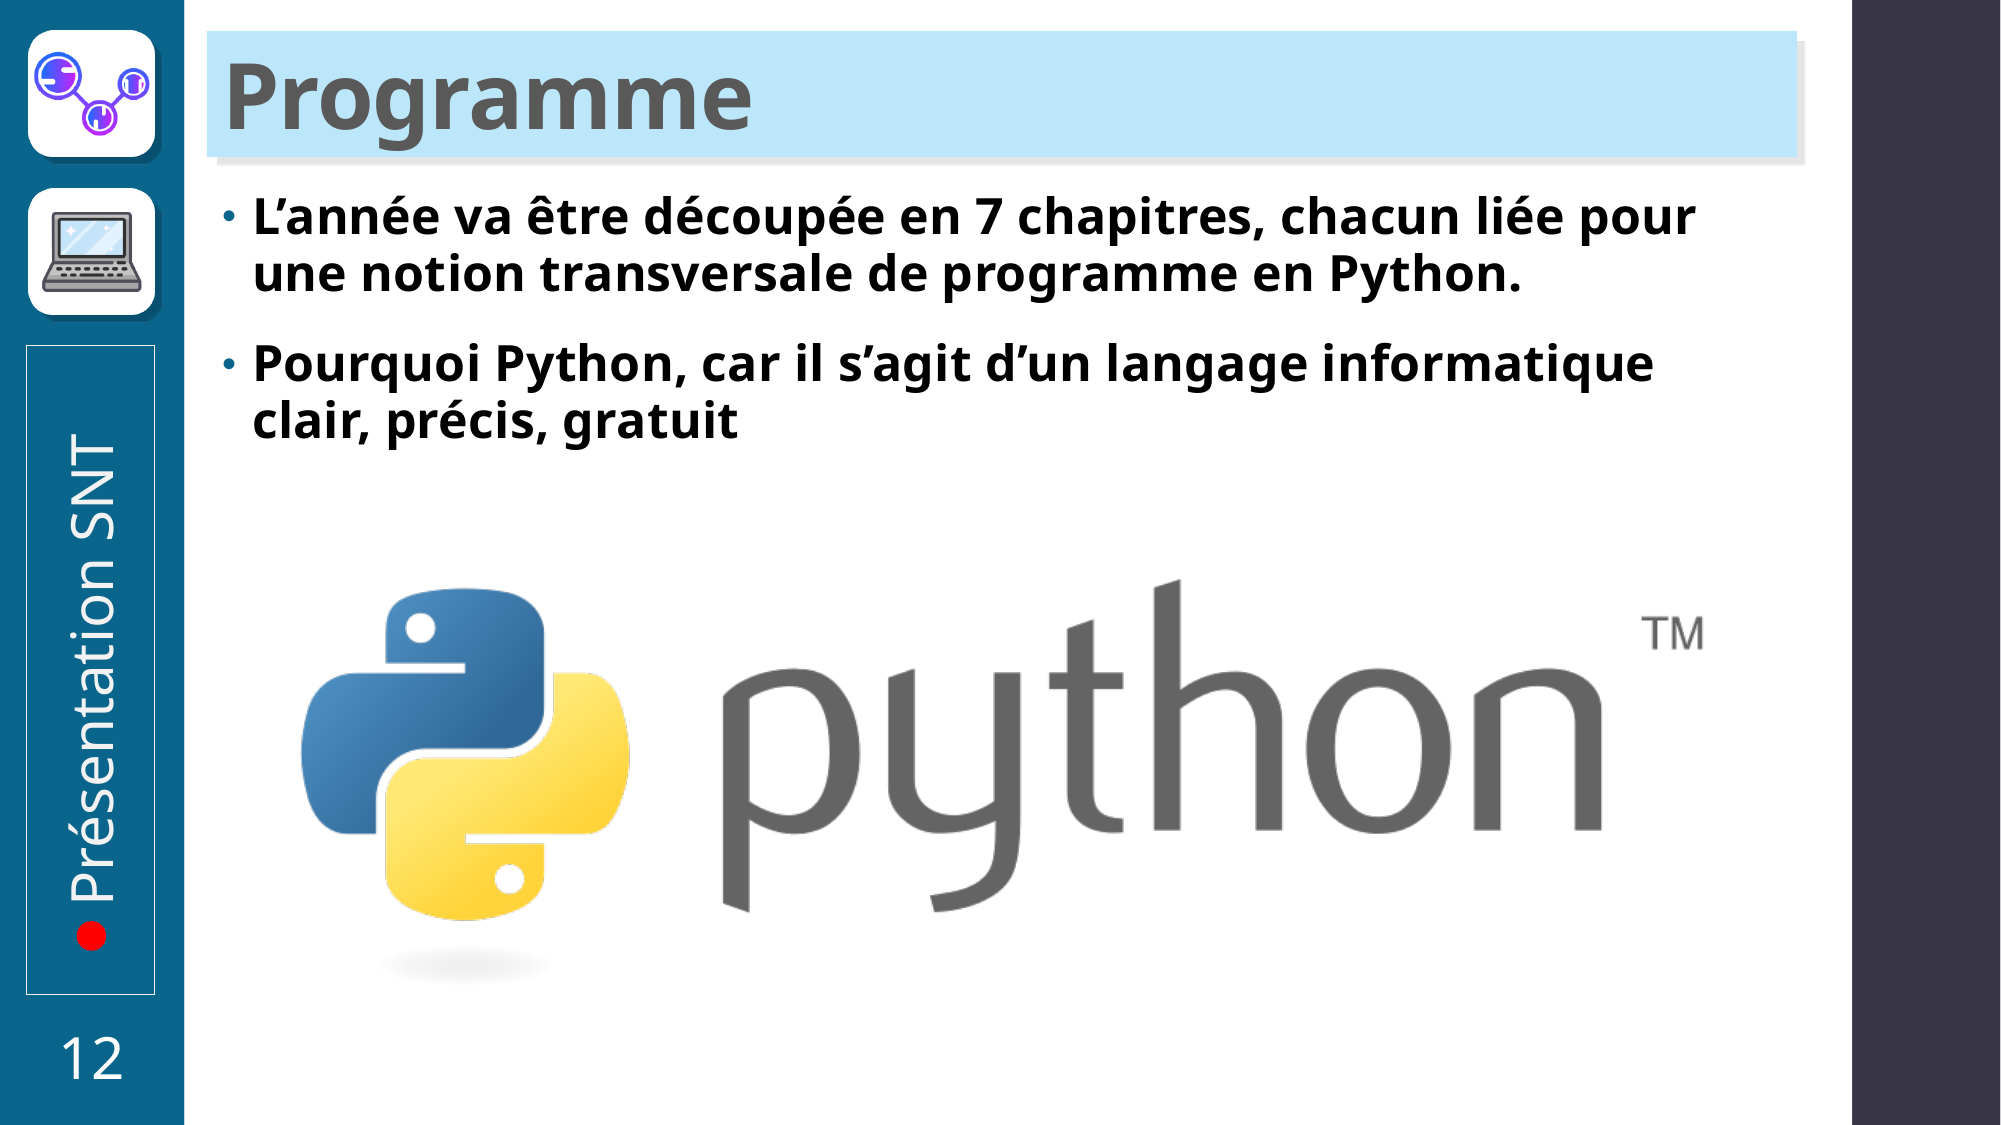

# Programme
L’année va être découpée en 7 chapitres, chacun liée pour une notion transversale de programme en Python.
Pourquoi Python, car il s’agit d’un langage informatique clair, précis, gratuit
Présentation SNT